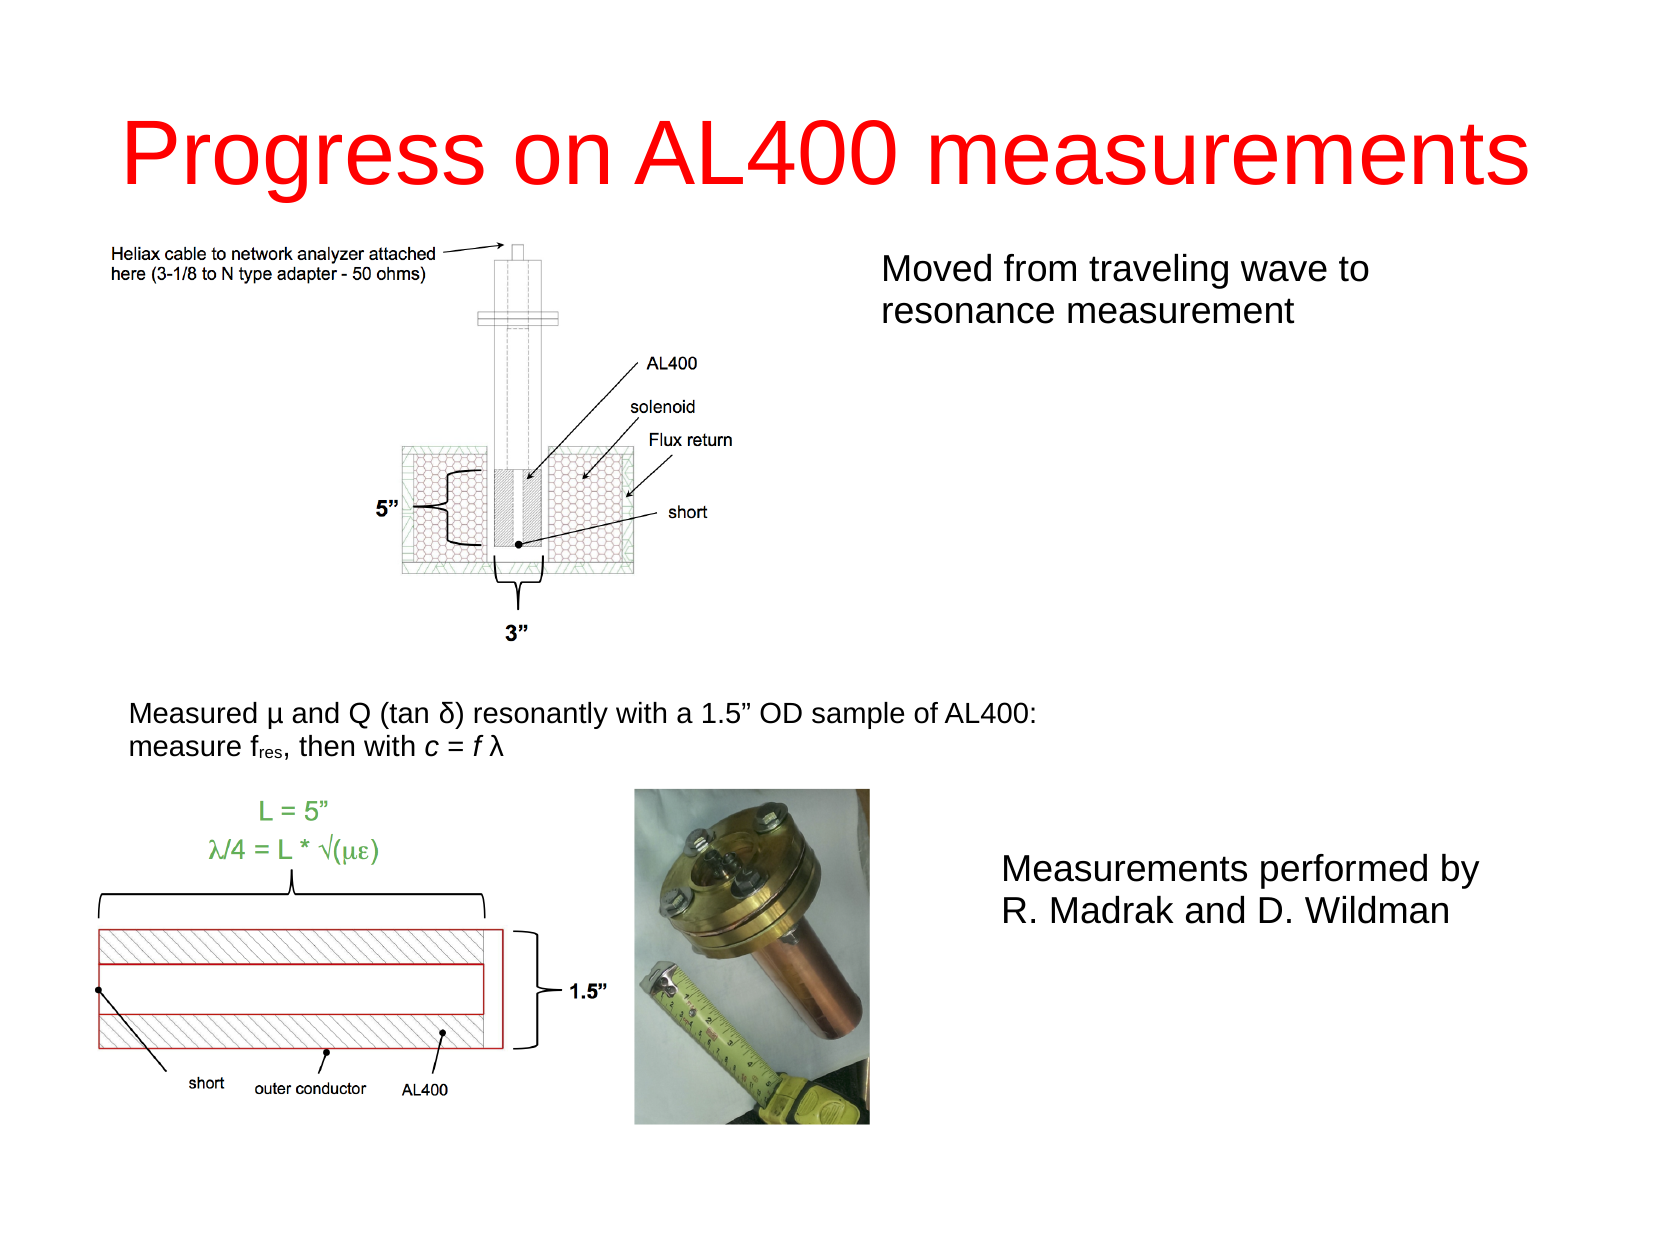

# Progress on AL400 measurements
Moved from traveling wave to resonance measurement
Measured µ and Q (tan δ) resonantly with a 1.5” OD sample of AL400: measure fres, then with c = f λ
Measurements performed by R. Madrak and D. Wildman